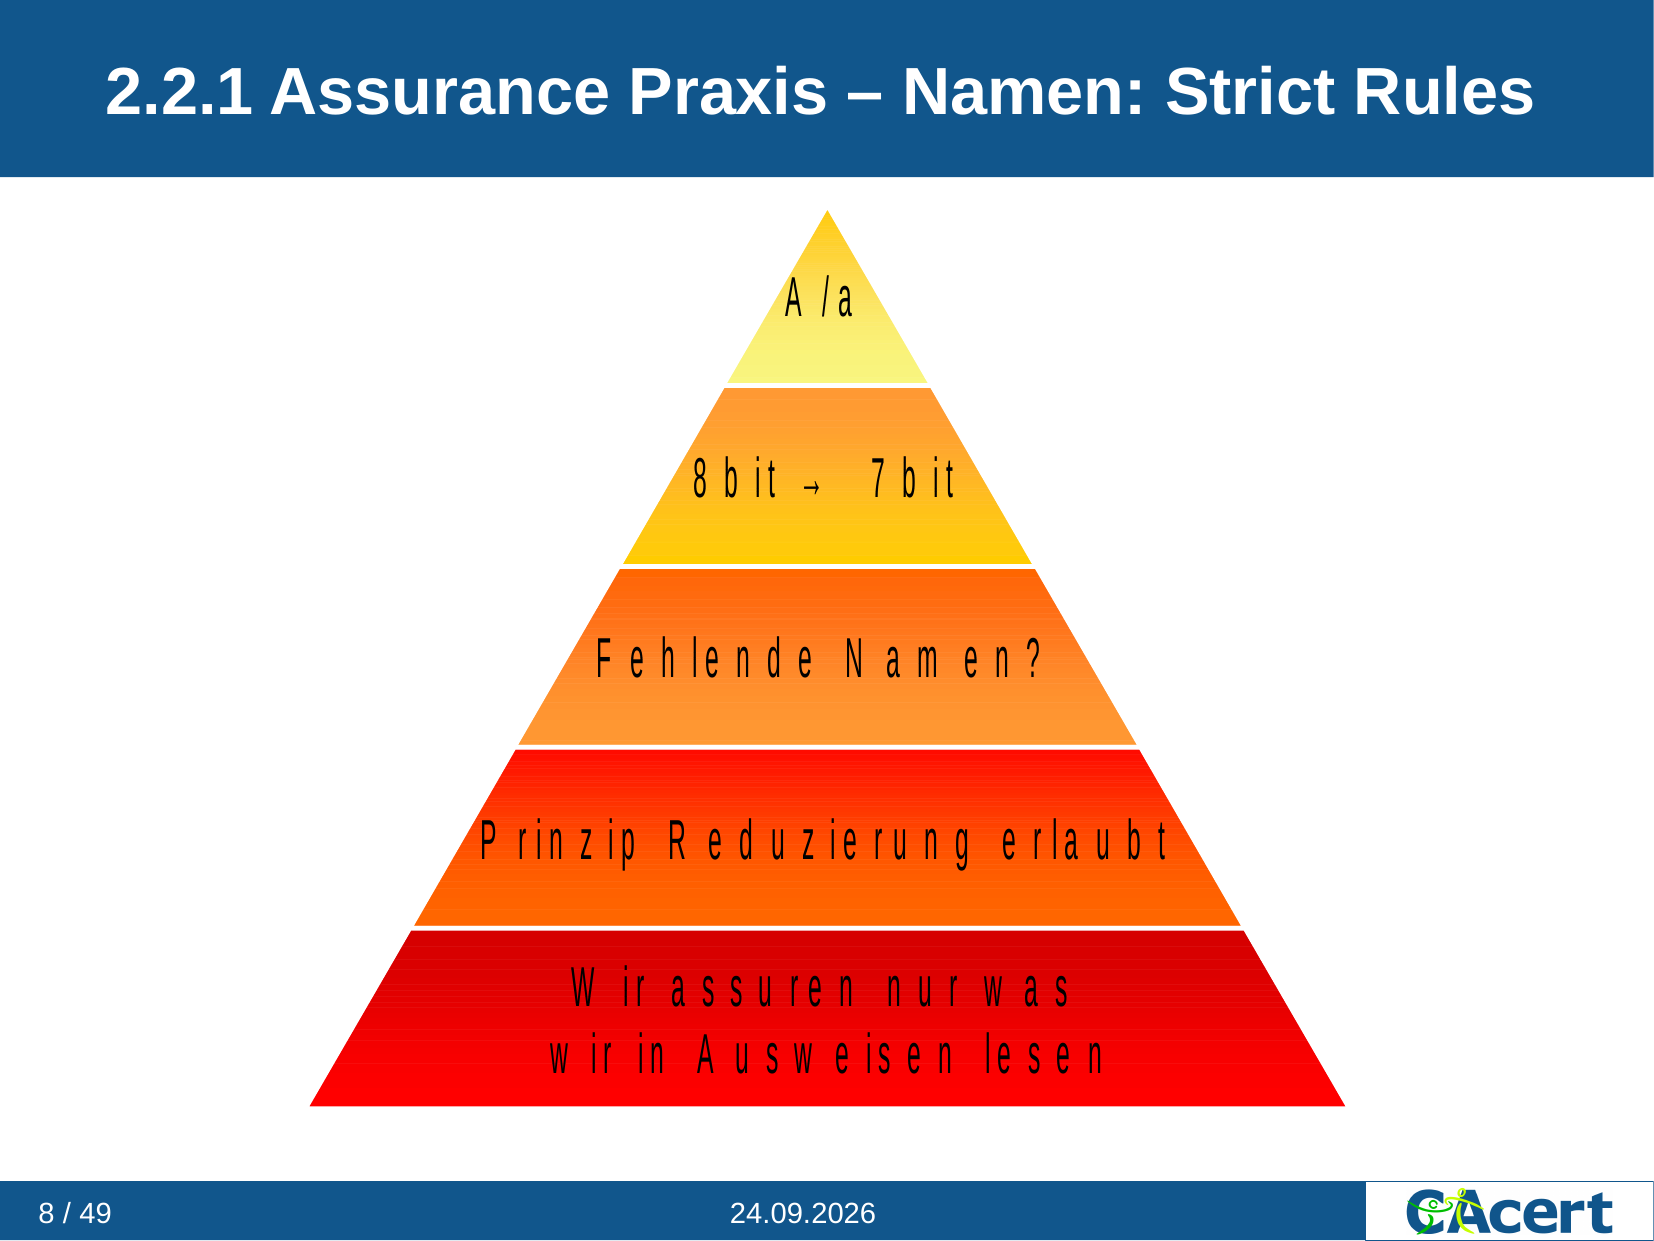

# 2.2.1 Assurance Praxis – Namen: Strict Rules